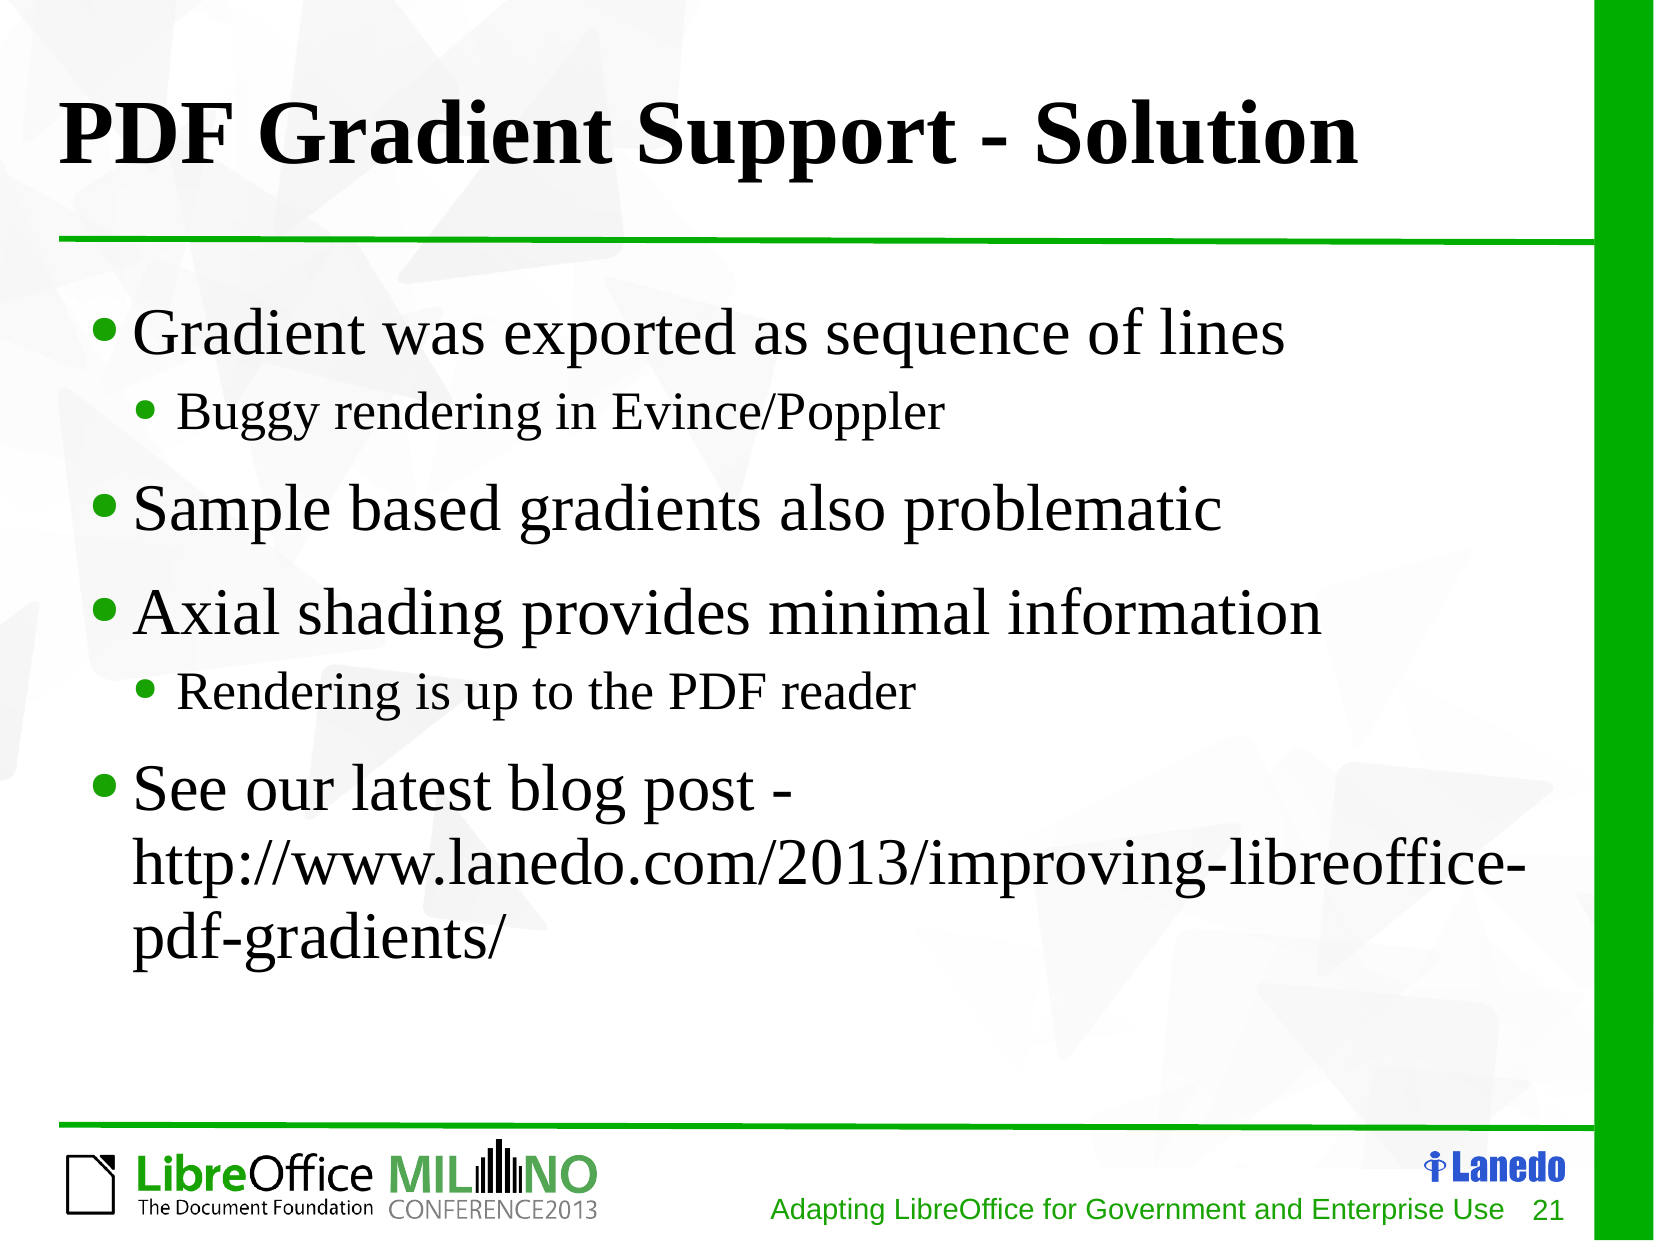

# PDF Gradient Support - Solution
Gradient was exported as sequence of lines
Buggy rendering in Evince/Poppler
Sample based gradients also problematic
Axial shading provides minimal information
Rendering is up to the PDF reader
See our latest blog post - http://www.lanedo.com/2013/improving-libreoffice-pdf-gradients/
Adapting LibreOffice for Government and Enterprise Use
21